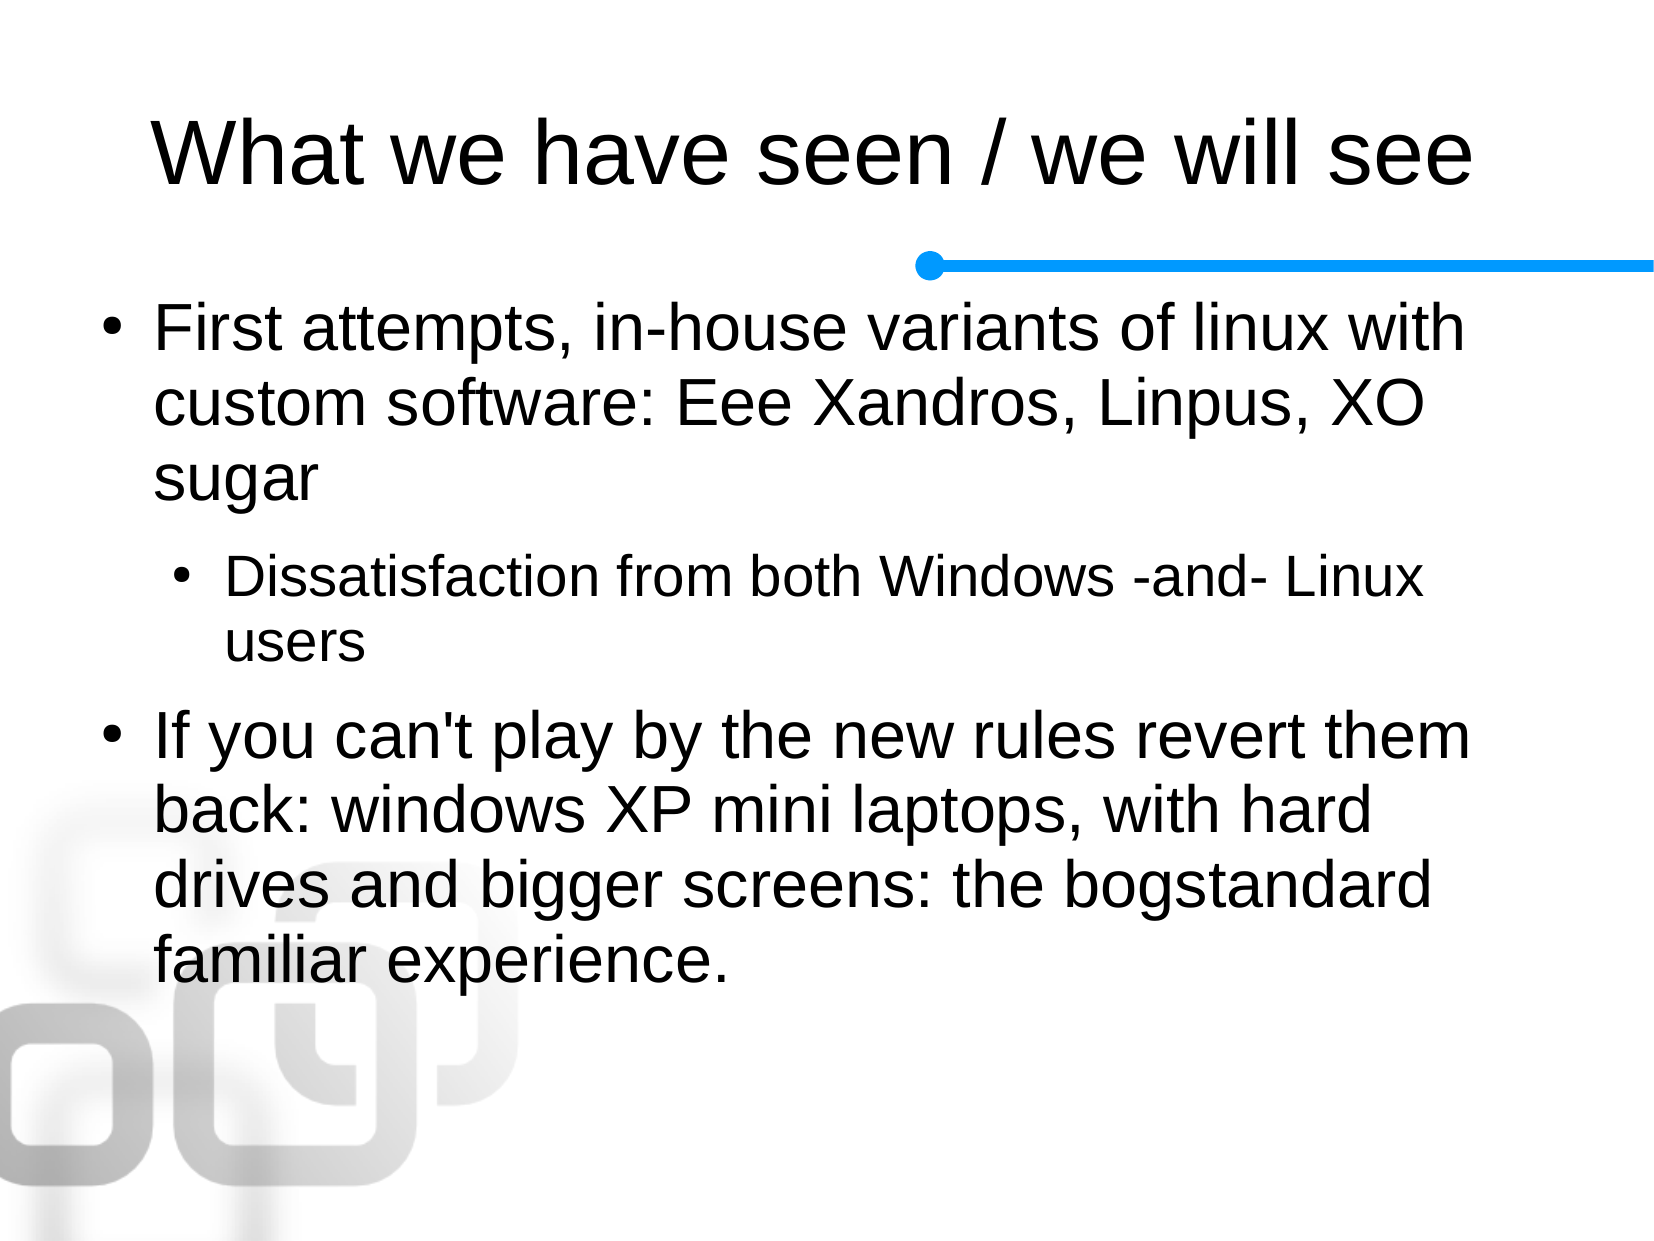

# What we have seen / we will see
First attempts, in-house variants of linux with custom software: Eee Xandros, Linpus, XO sugar
Dissatisfaction from both Windows -and- Linux users
If you can't play by the new rules revert them back: windows XP mini laptops, with hard drives and bigger screens: the bogstandard familiar experience.